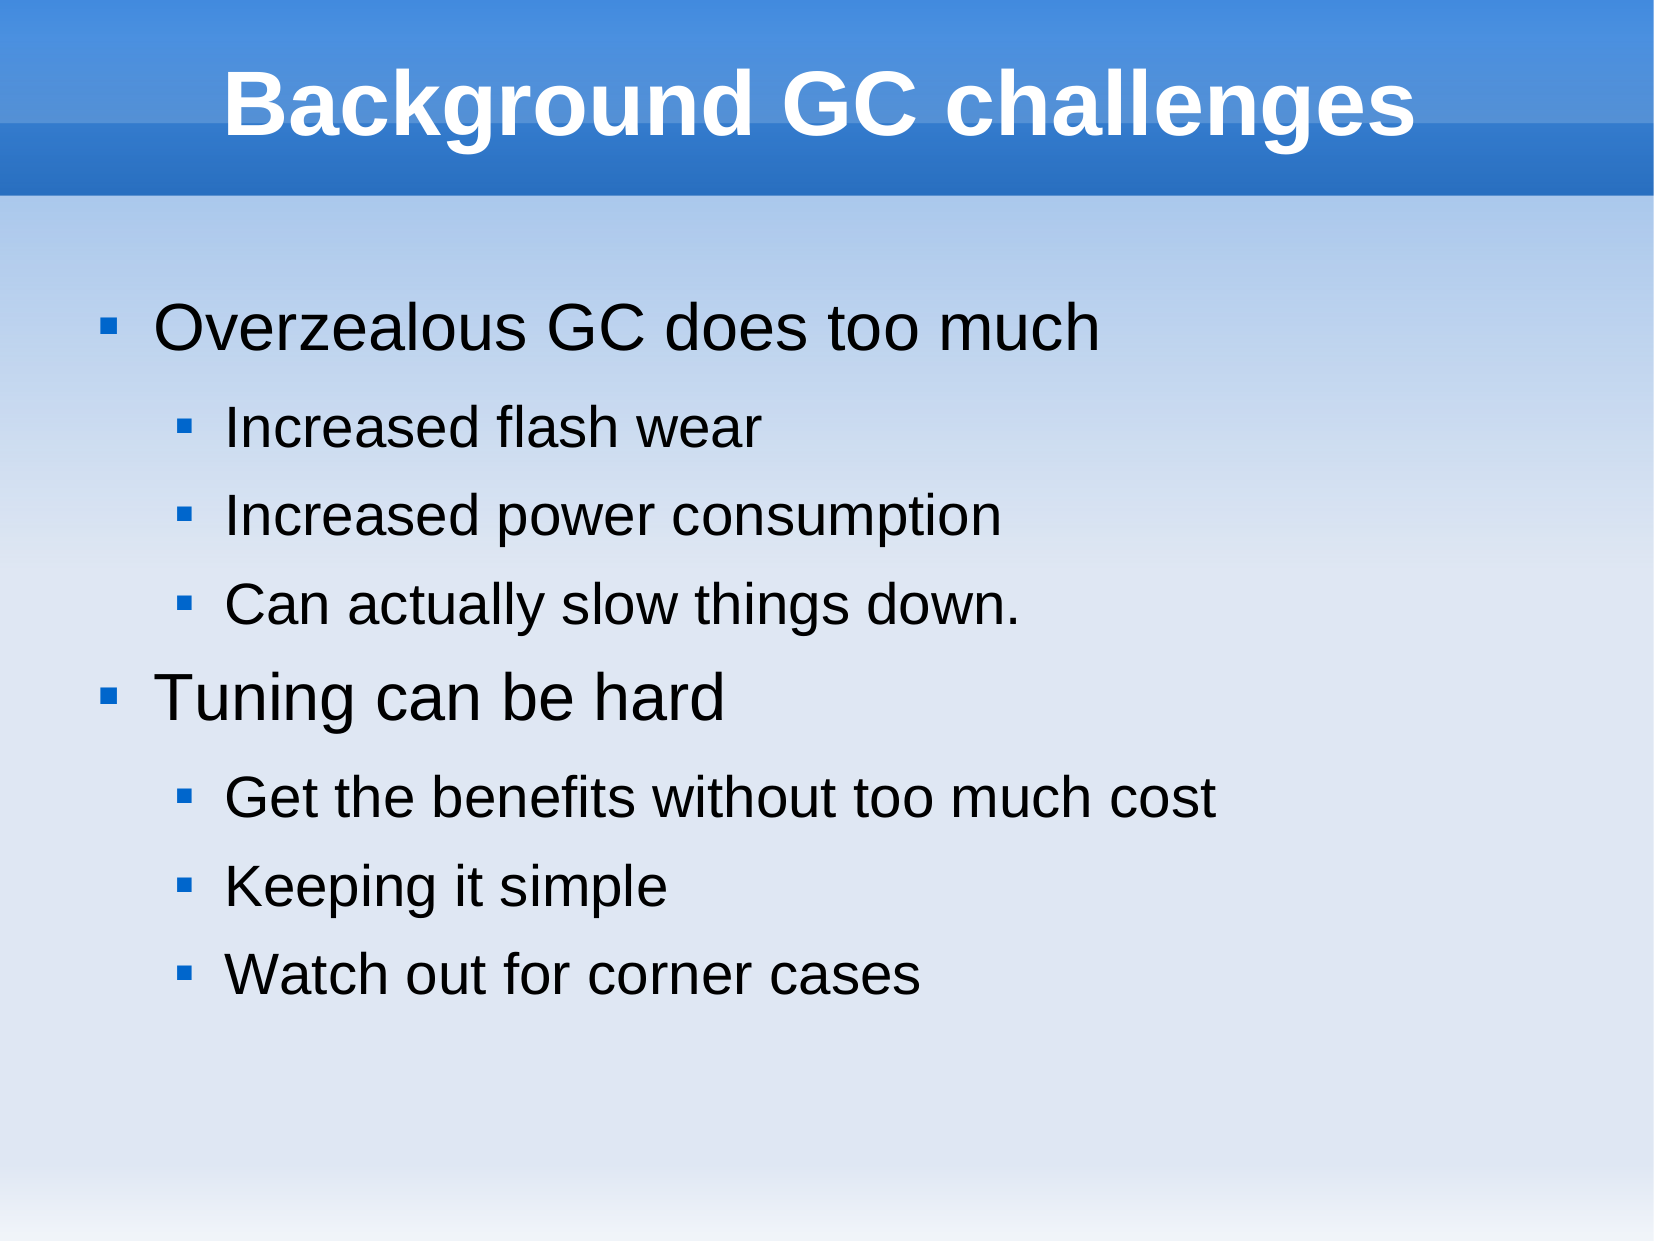

# Background GC challenges
Overzealous GC does too much
Increased flash wear
Increased power consumption
Can actually slow things down.
Tuning can be hard
Get the benefits without too much cost
Keeping it simple
Watch out for corner cases